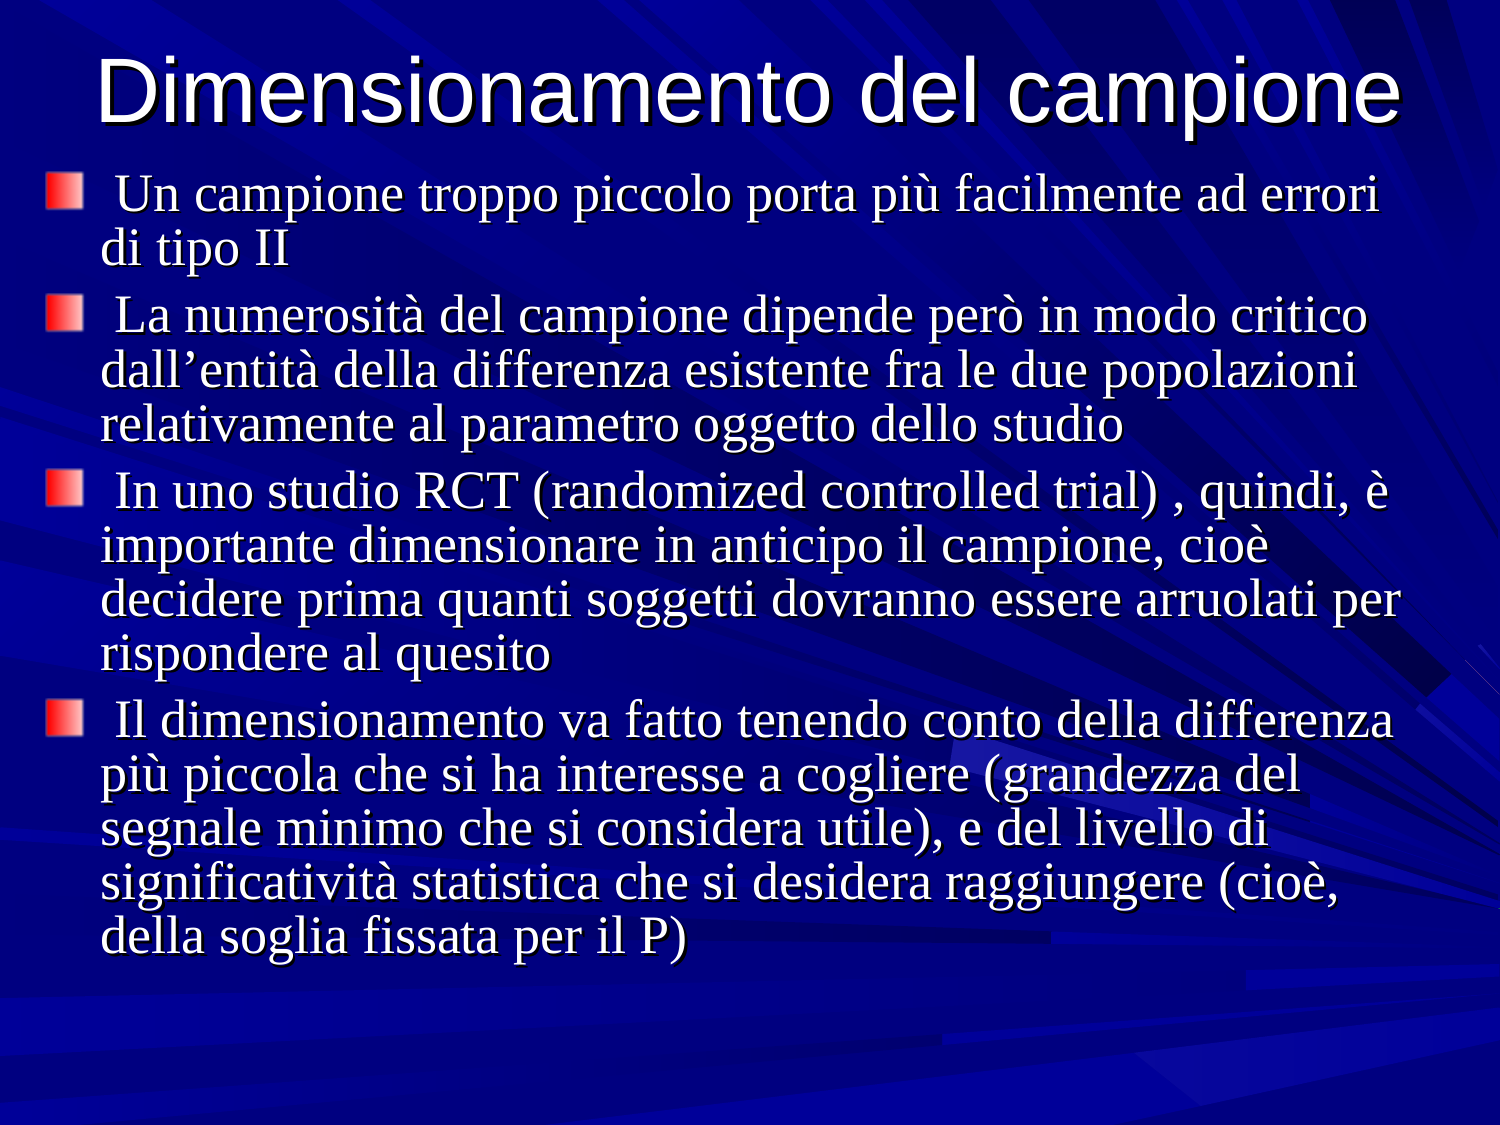

# Dimensionamento del campione
 Un campione troppo piccolo porta più facilmente ad errori di tipo II
 La numerosità del campione dipende però in modo critico dall’entità della differenza esistente fra le due popolazioni relativamente al parametro oggetto dello studio
 In uno studio RCT (randomized controlled trial) , quindi, è importante dimensionare in anticipo il campione, cioè decidere prima quanti soggetti dovranno essere arruolati per rispondere al quesito
 Il dimensionamento va fatto tenendo conto della differenza più piccola che si ha interesse a cogliere (grandezza del segnale minimo che si considera utile), e del livello di significatività statistica che si desidera raggiungere (cioè, della soglia fissata per il P)